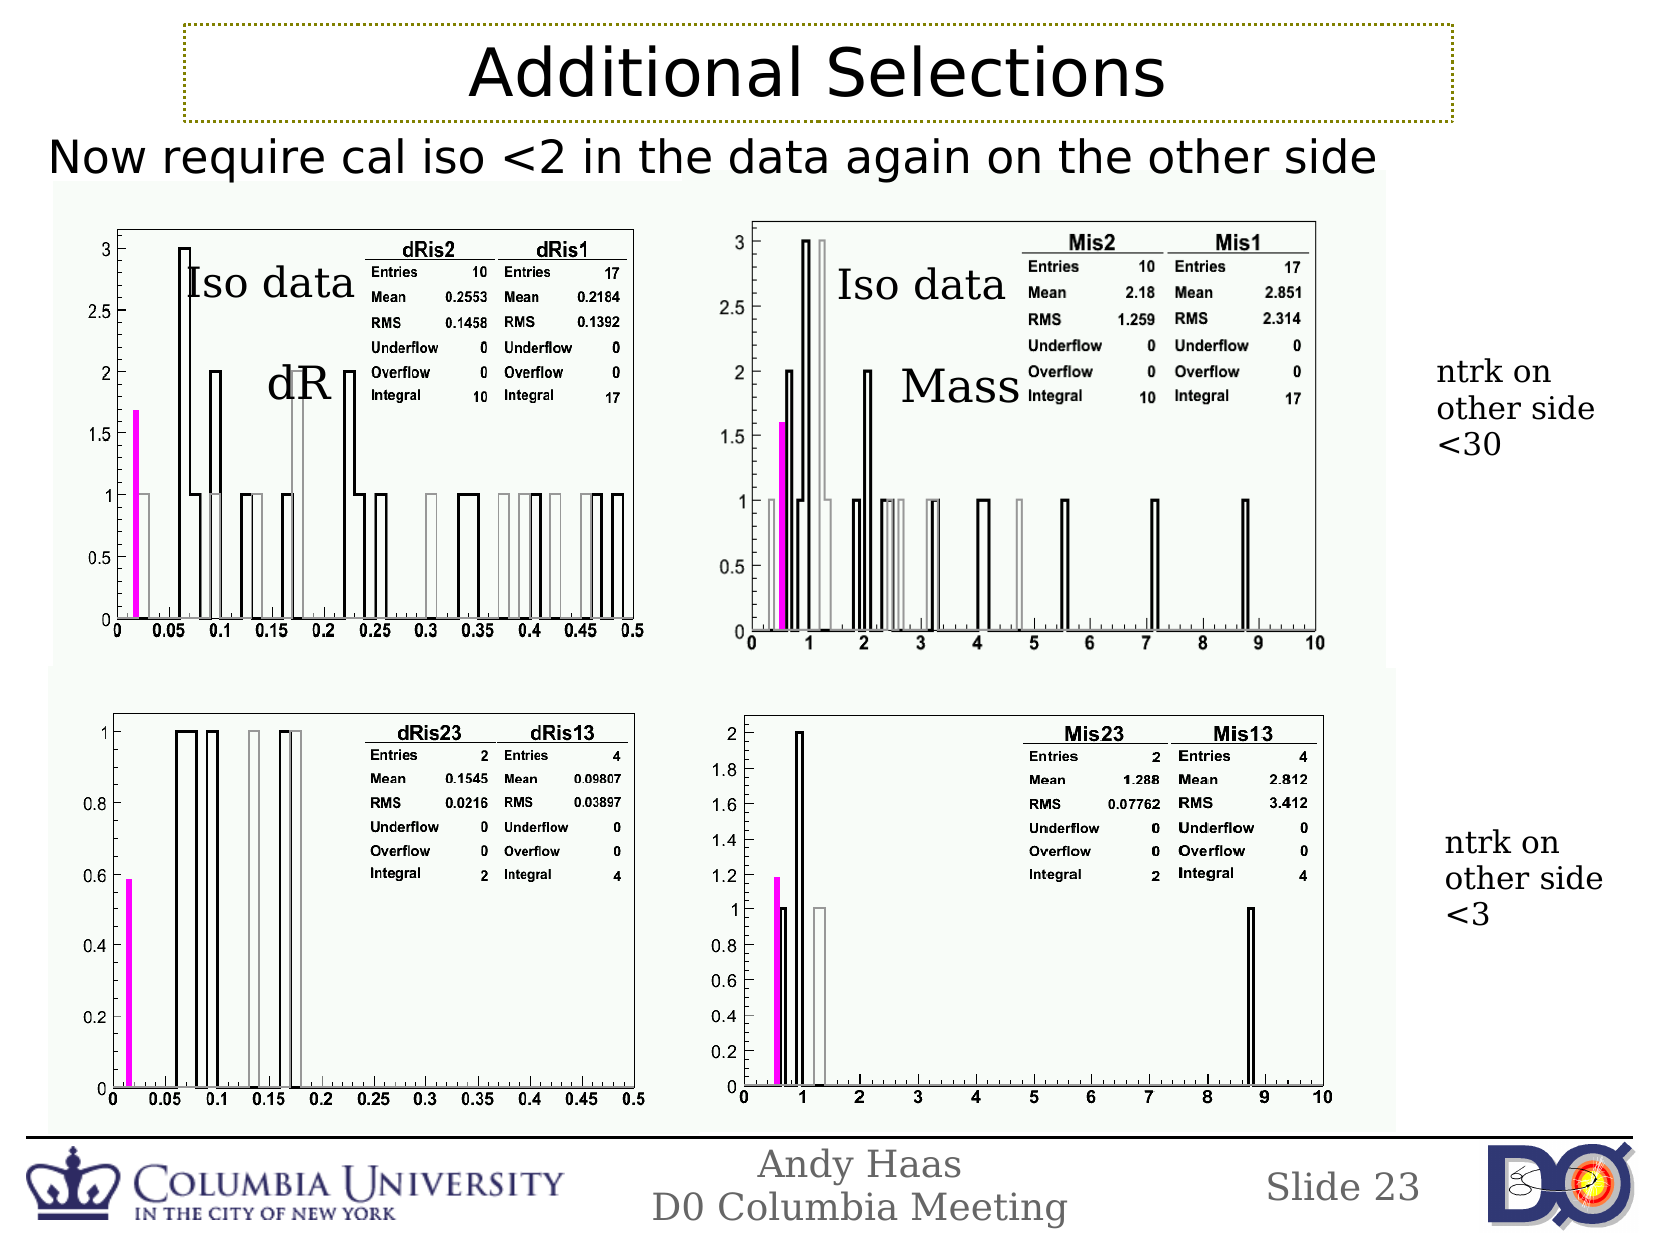

# Additional Selections
Now require cal iso <2 in the data again on the other side
Iso data
Iso data
ntrk on
other side
<30
dR
Mass
ntrk on
other side
<3